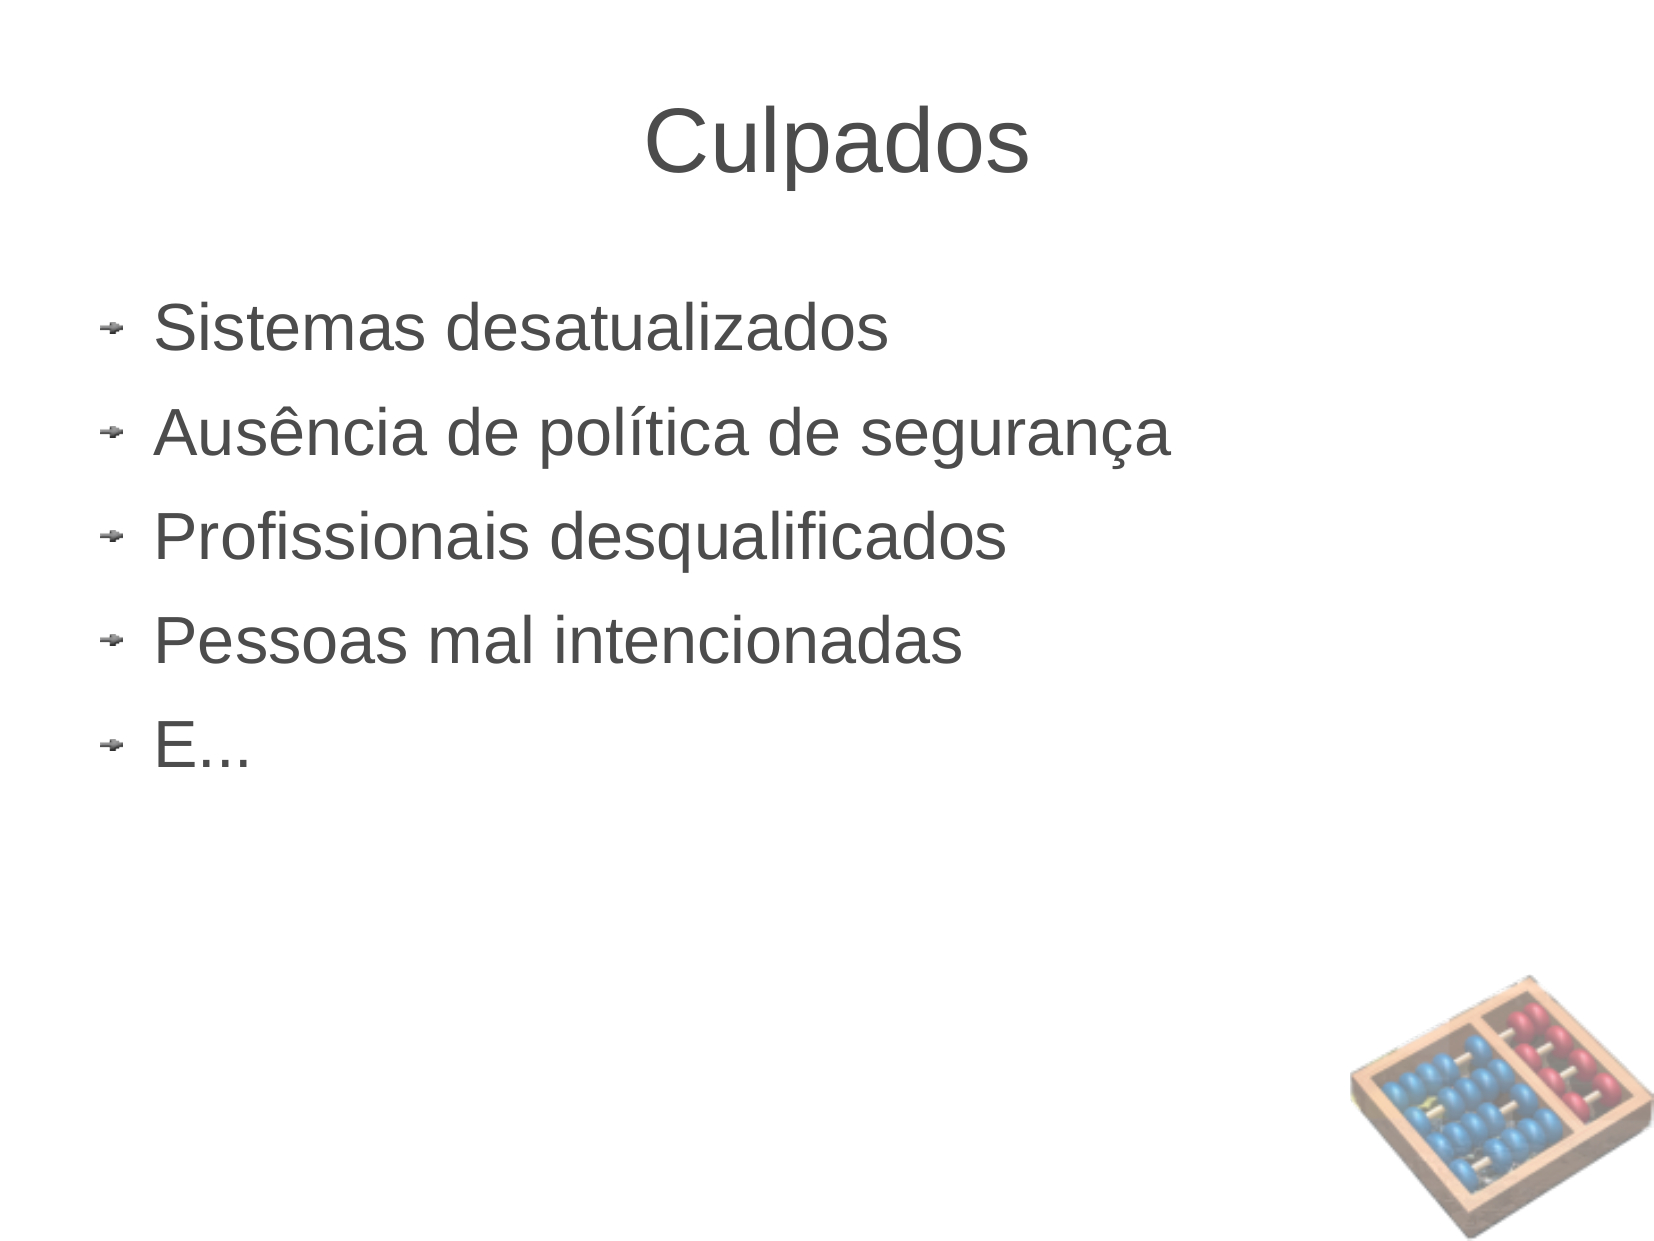

# Culpados
Sistemas desatualizados
Ausência de política de segurança
Profissionais desqualificados
Pessoas mal intencionadas
E...